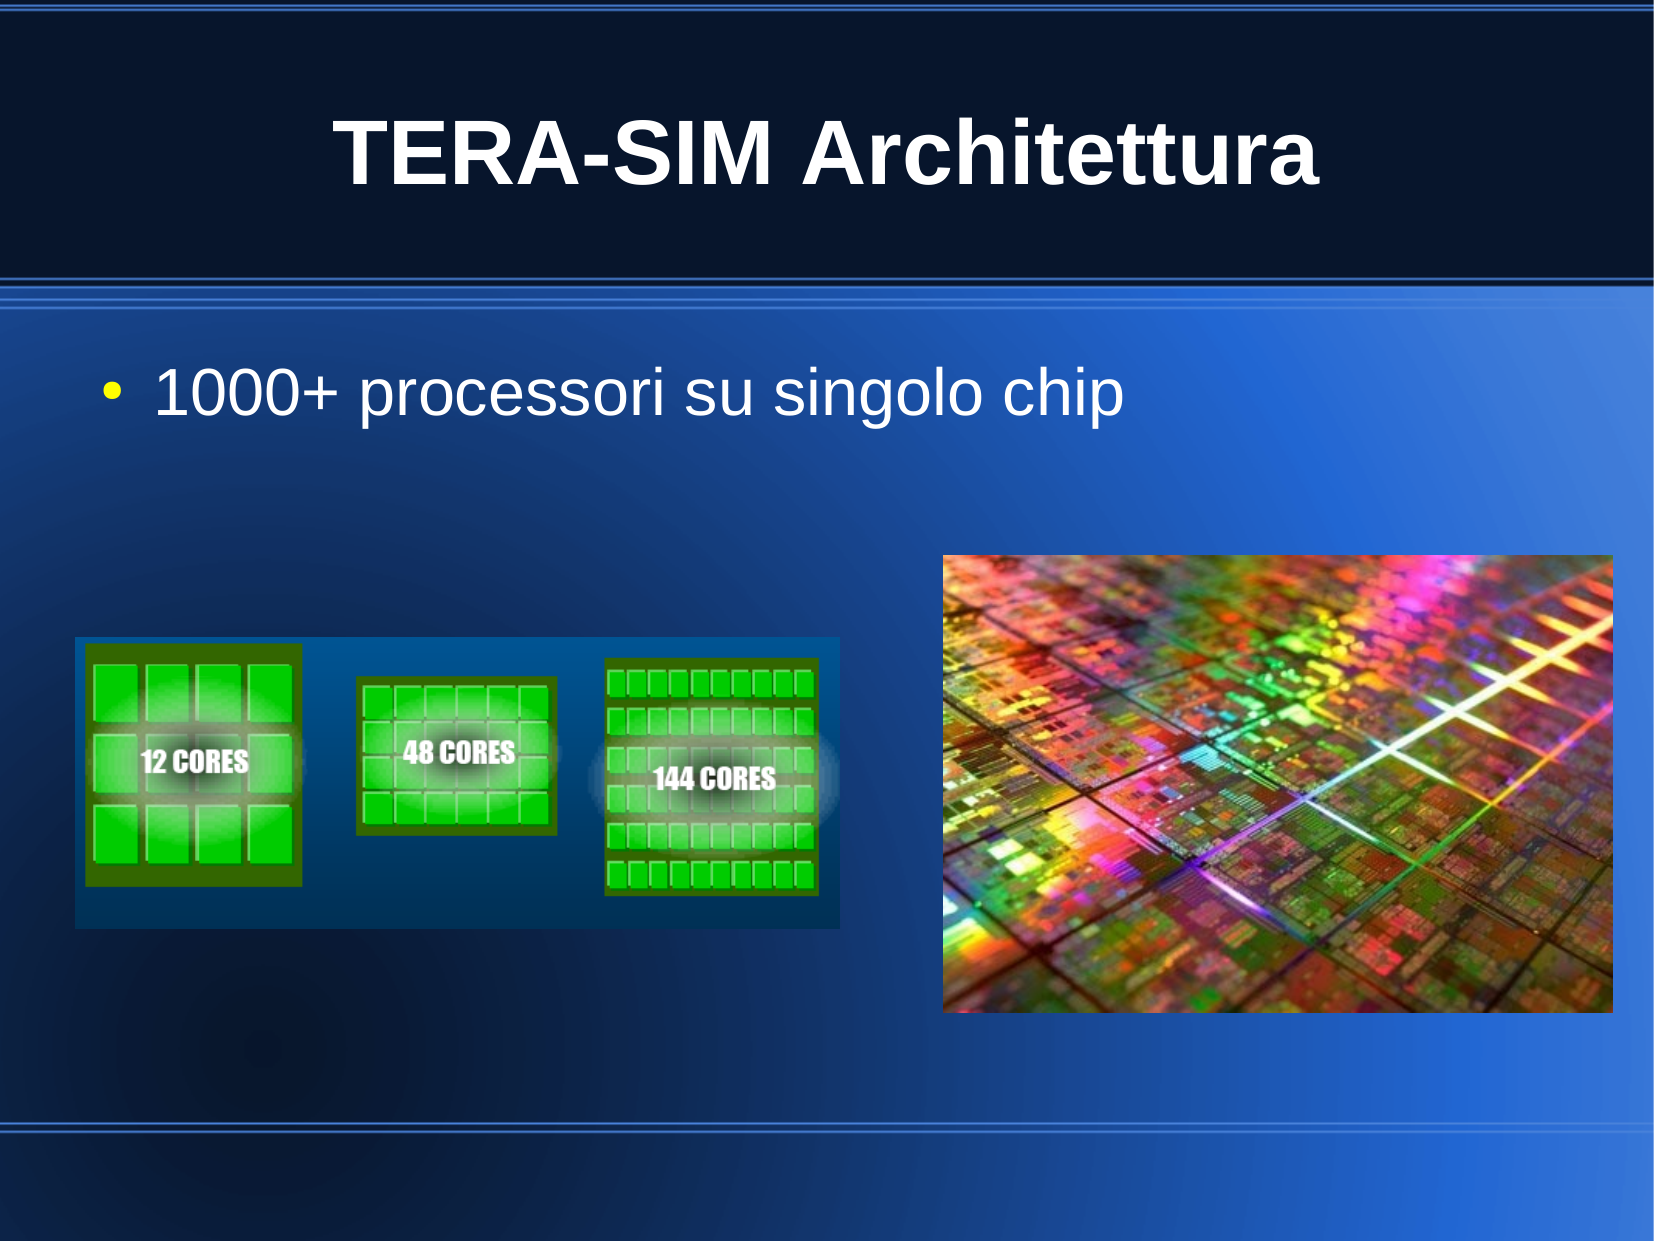

# TERA-SIM Architettura
1000+ processori su singolo chip